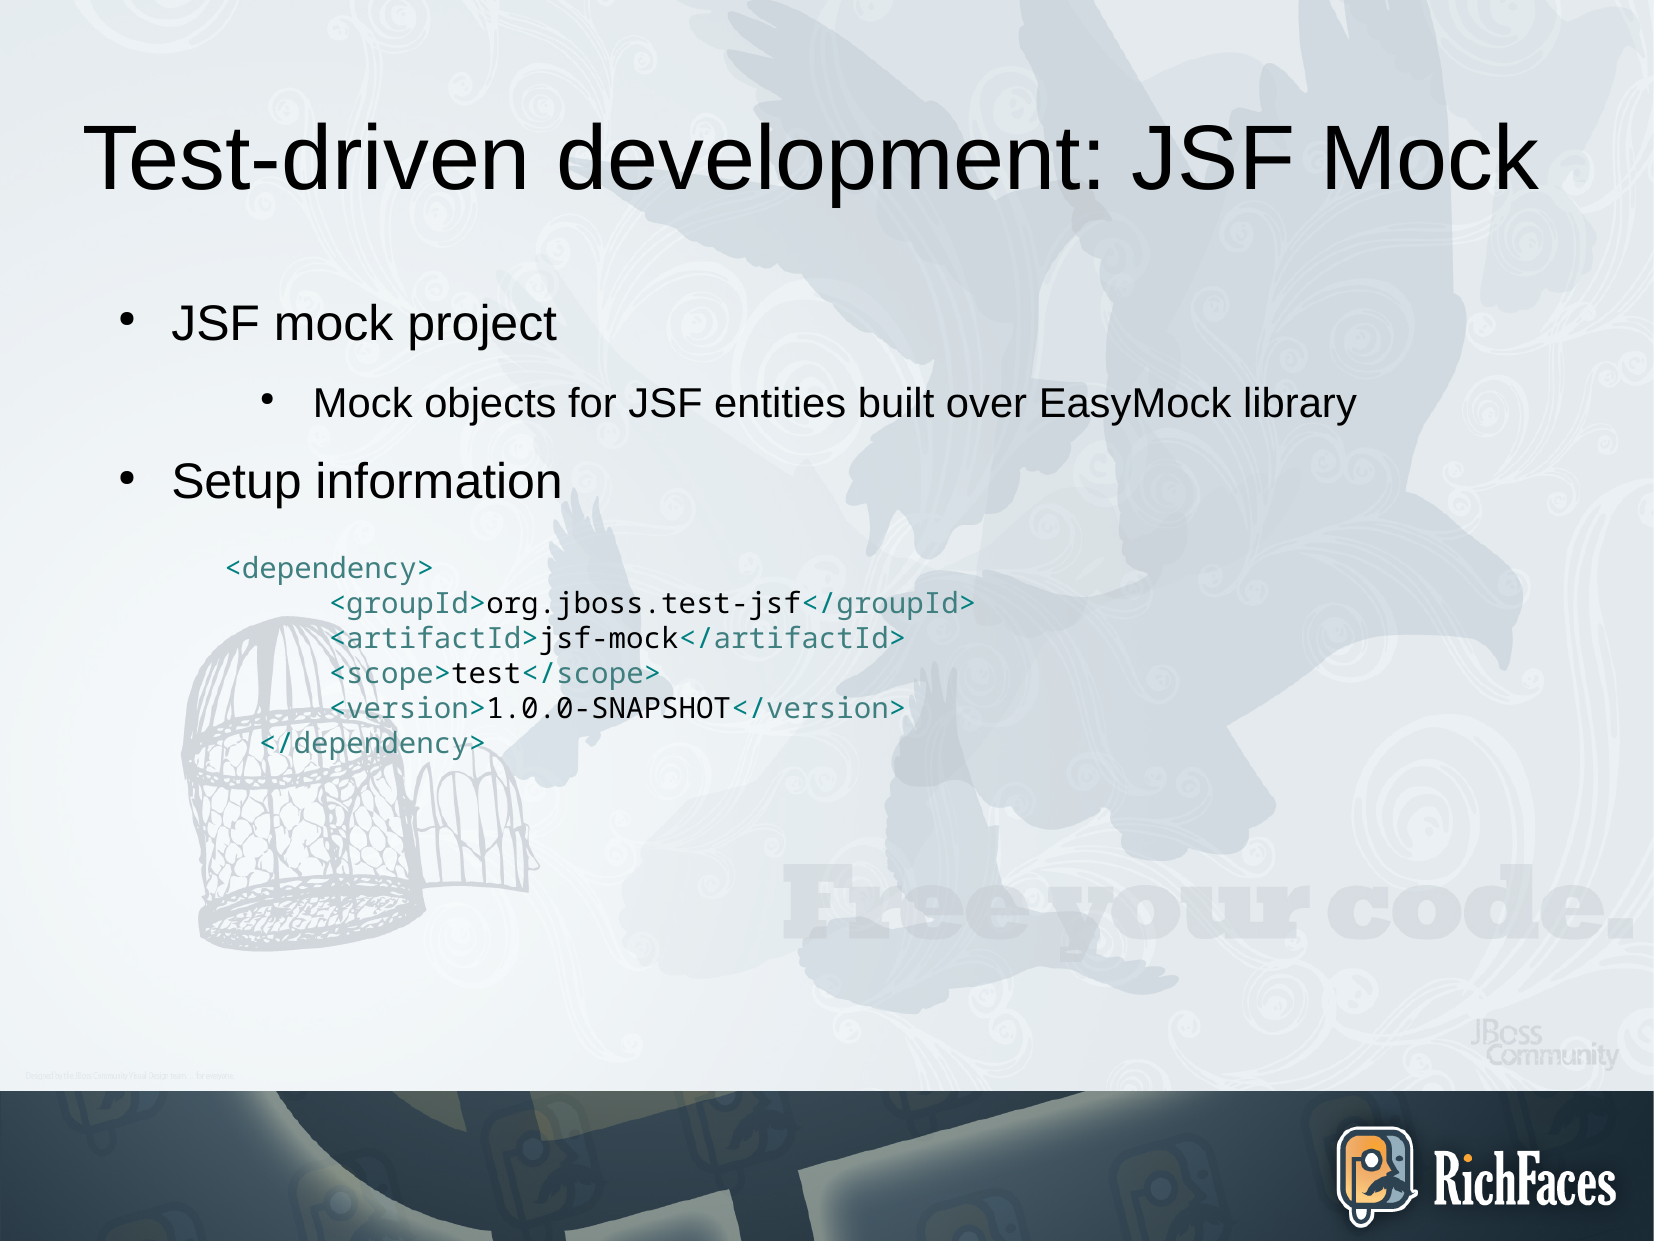

# Test-driven development: JSF Mock
JSF mock project
Mock objects for JSF entities built over EasyMock library
Setup information
<dependency>
 <groupId>org.jboss.test-jsf</groupId>
 <artifactId>jsf-mock</artifactId>
 <scope>test</scope>
 <version>1.0.0-SNAPSHOT</version>
 </dependency>